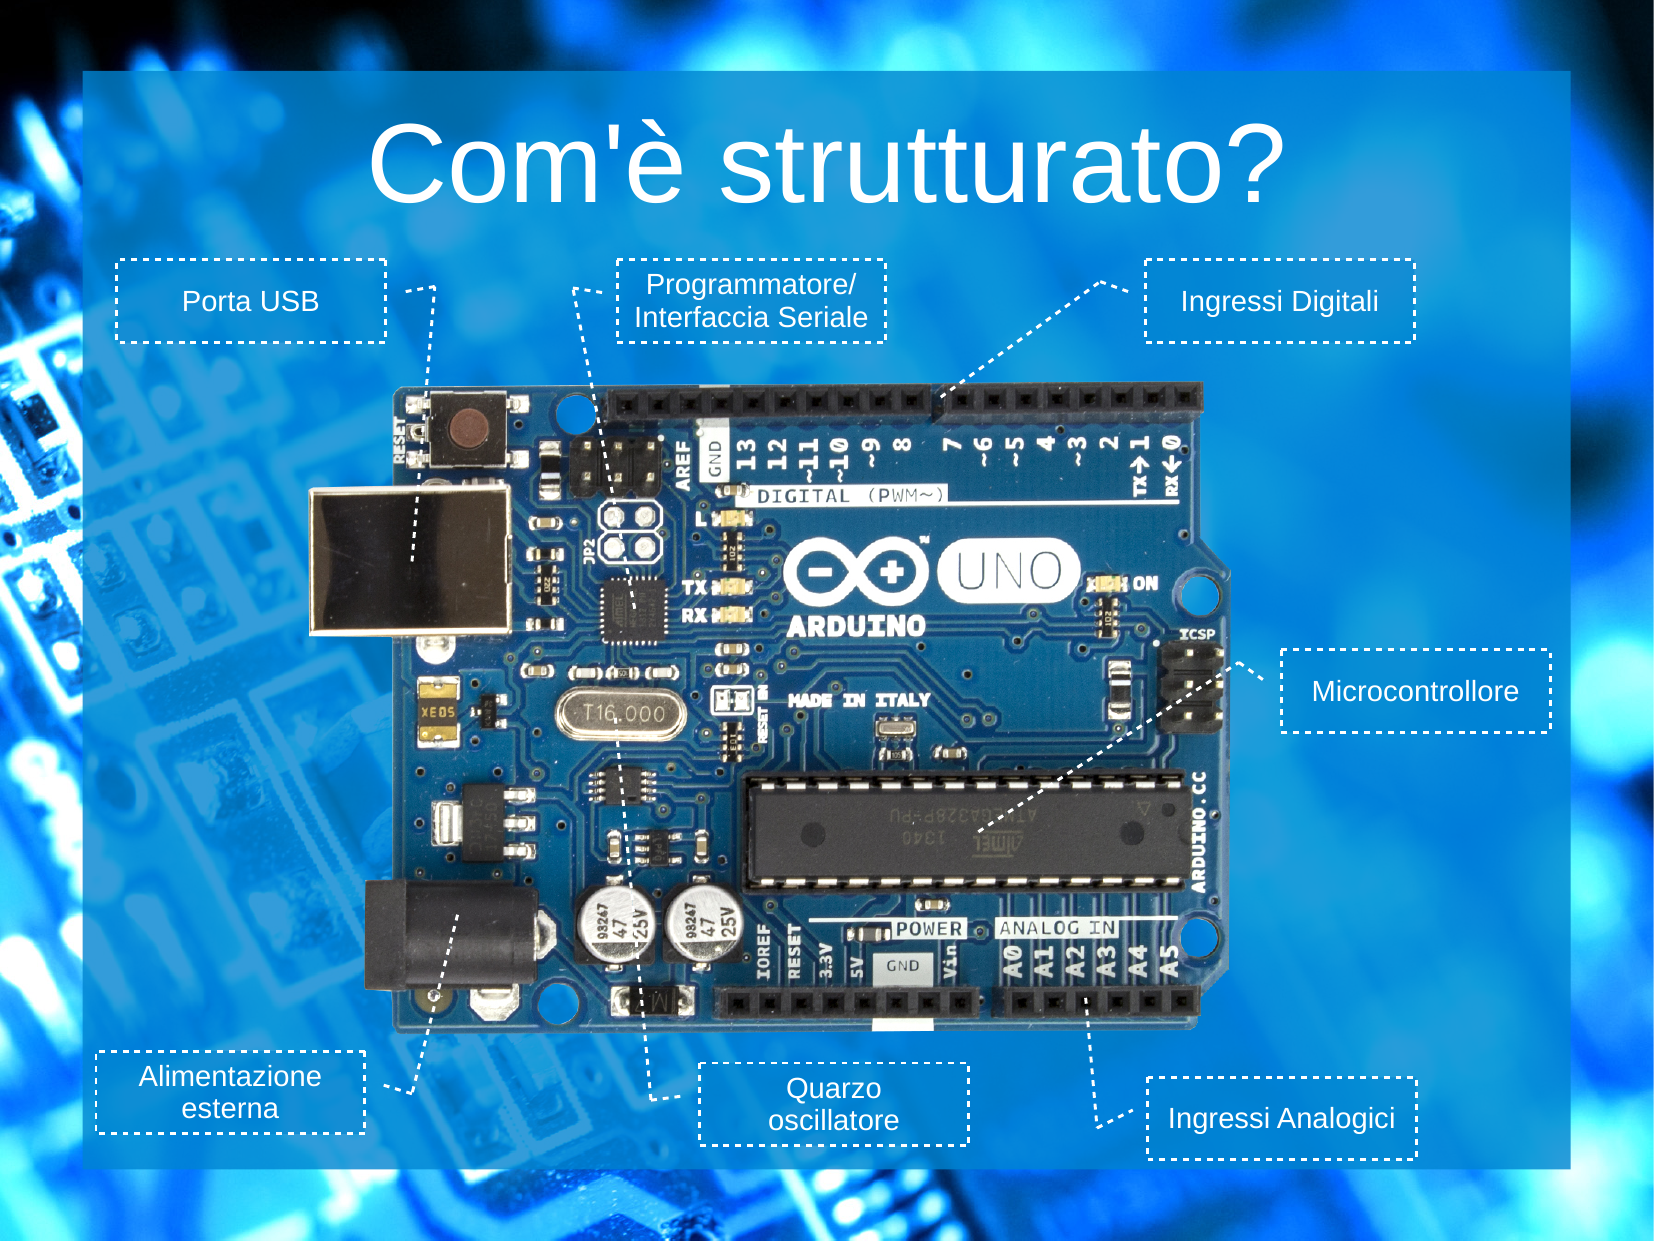

# Com'è strutturato?
Porta USB
Programmatore/
Interfaccia Seriale
Ingressi Digitali
Microcontrollore
Alimentazione
esterna
Quarzo
oscillatore
Ingressi Analogici